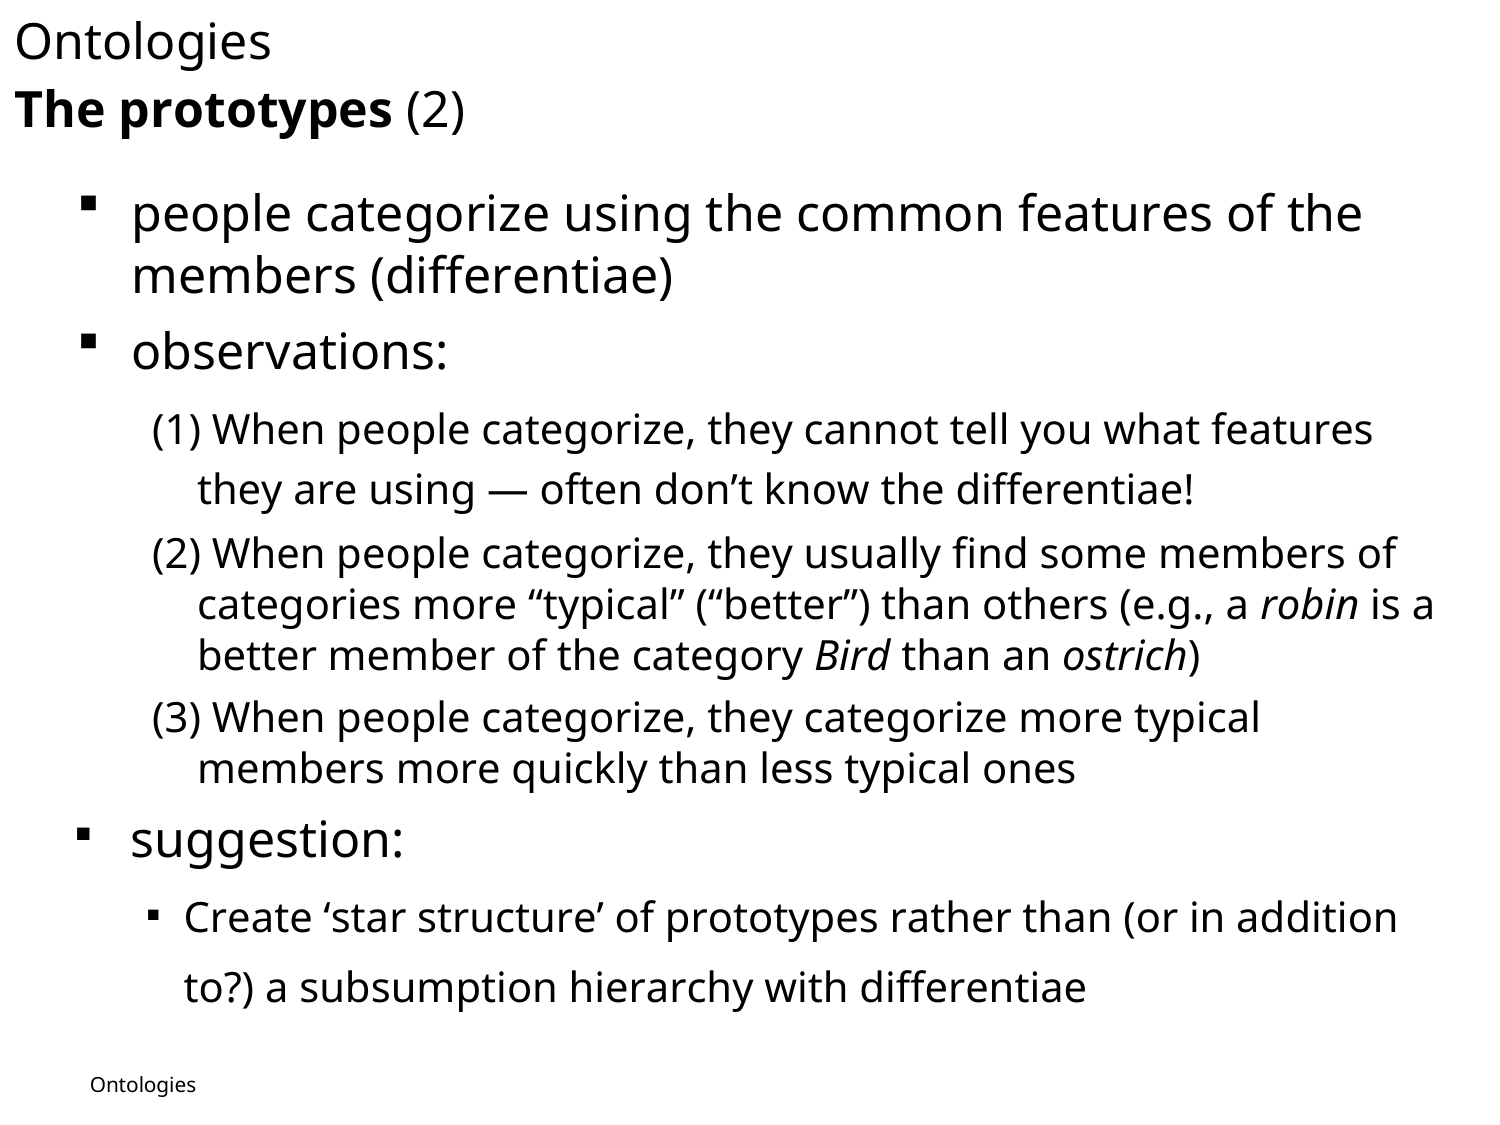

Ontologies
The prototypes (2)
# people categorize using the common features of the members (differentiae)
observations:
(1) When people categorize, they cannot tell you what features they are using — often don’t know the differentiae!
(2) When people categorize, they usually find some members of categories more “typical” (“better”) than others (e.g., a robin is a better member of the category Bird than an ostrich)
(3) When people categorize, they categorize more typical members more quickly than less typical ones
suggestion:
Create ‘star structure’ of prototypes rather than (or in addition to?) a subsumption hierarchy with differentiae